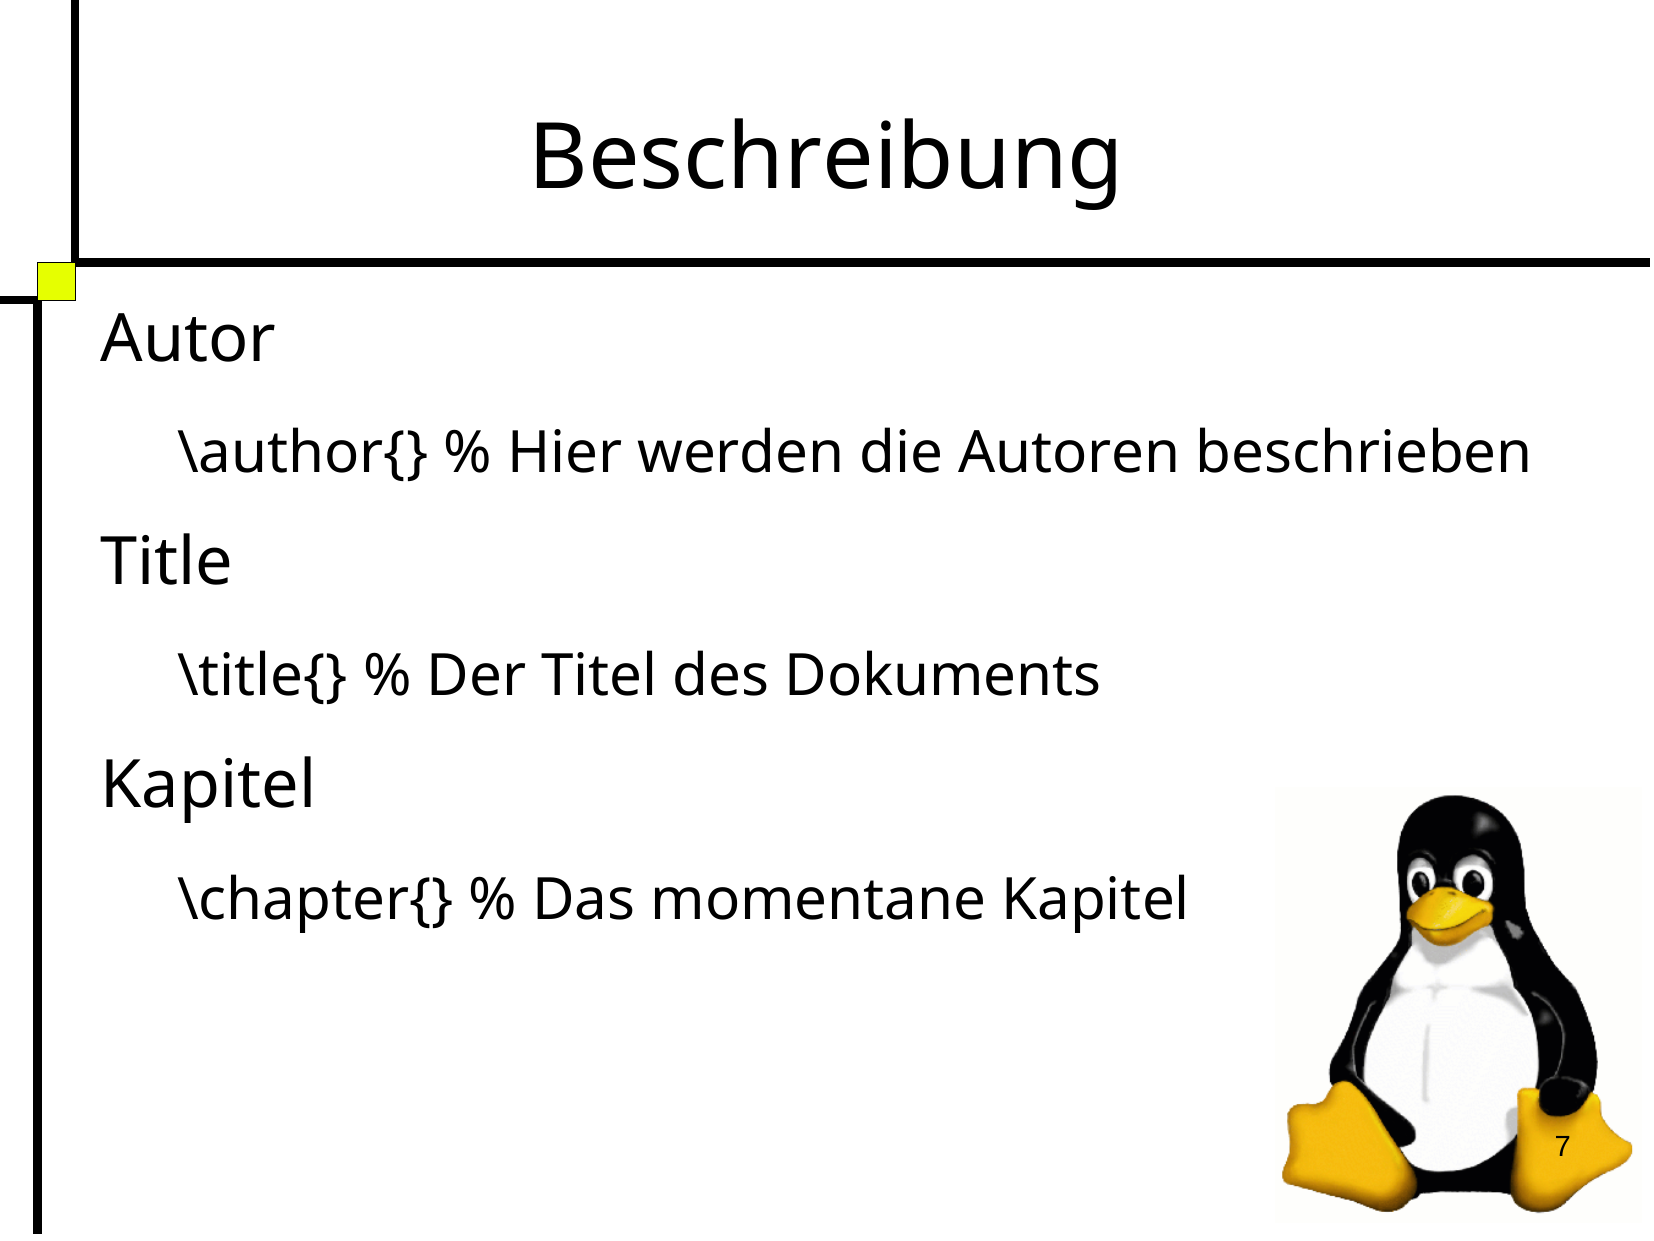

# Beschreibung
Autor
\author{} % Hier werden die Autoren beschrieben
Title
\title{} % Der Titel des Dokuments
Kapitel
\chapter{} % Das momentane Kapitel
7